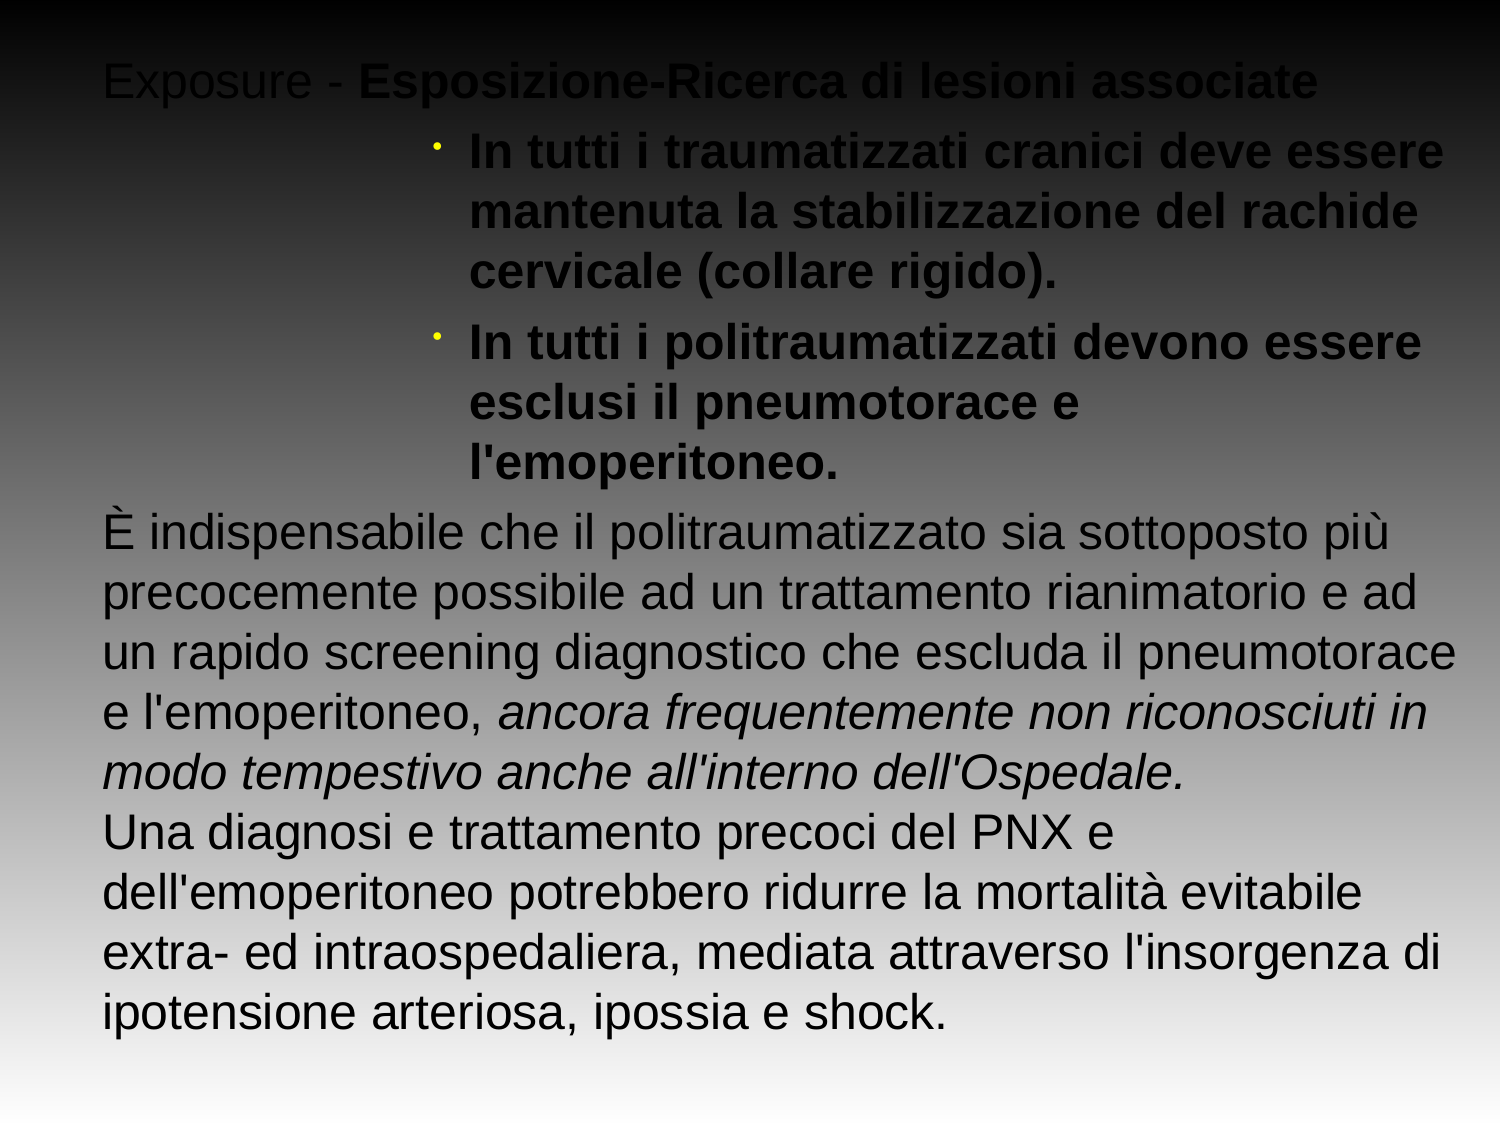

Exposure - Esposizione-Ricerca di lesioni associate
In tutti i traumatizzati cranici deve essere mantenuta la stabilizzazione del rachide cervicale (collare rigido).
In tutti i politraumatizzati devono essere esclusi il pneumotorace e l'emoperitoneo.
È indispensabile che il politraumatizzato sia sottoposto più precocemente possibile ad un trattamento rianimatorio e ad un rapido screening diagnostico che escluda il pneumotorace e l'emoperitoneo, ancora frequentemente non riconosciuti in modo tempestivo anche all'interno dell'Ospedale.
Una diagnosi e trattamento precoci del PNX e dell'emoperitoneo potrebbero ridurre la mortalità evitabile extra- ed intraospedaliera, mediata attraverso l'insorgenza di ipotensione arteriosa, ipossia e shock.